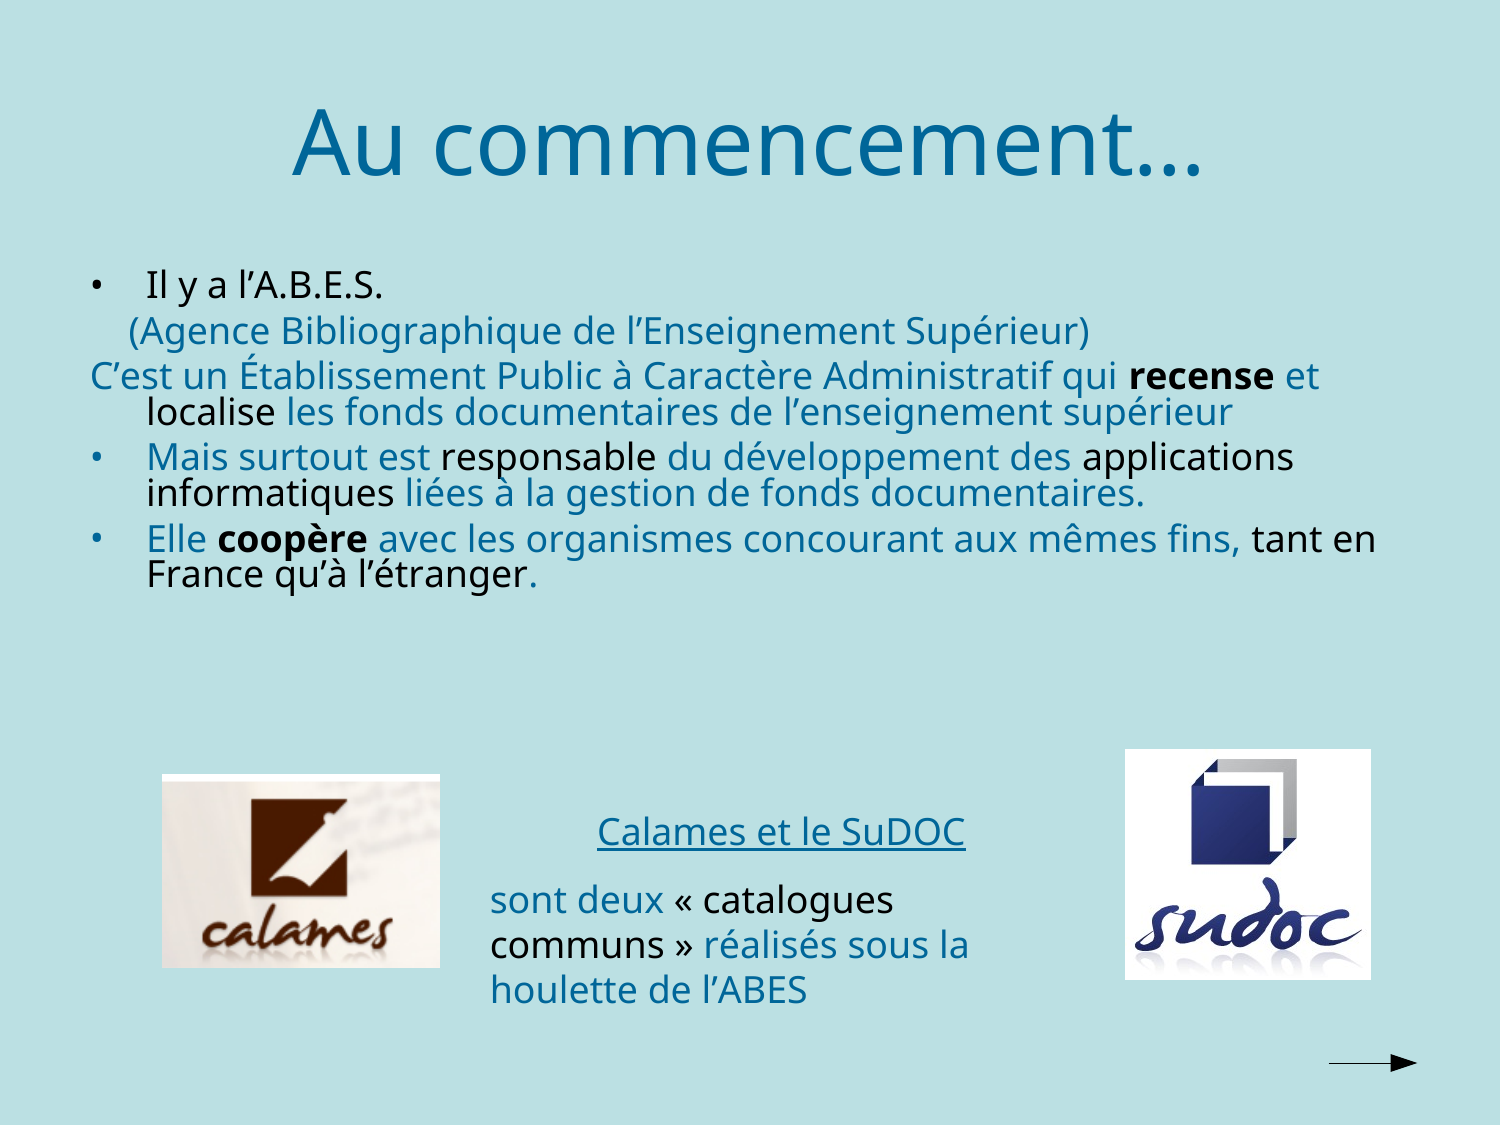

# Au commencement…
Il y a l’A.B.E.S.
 (Agence Bibliographique de l’Enseignement Supérieur)
C’est un Établissement Public à Caractère Administratif qui recense et localise les fonds documentaires de l’enseignement supérieur
Mais surtout est responsable du développement des applications informatiques liées à la gestion de fonds documentaires.
Elle coopère avec les organismes concourant aux mêmes fins, tant en France qu’à l’étranger.
 Calames et le SuDOC
sont deux « catalogues communs » réalisés sous la houlette de l’ABES